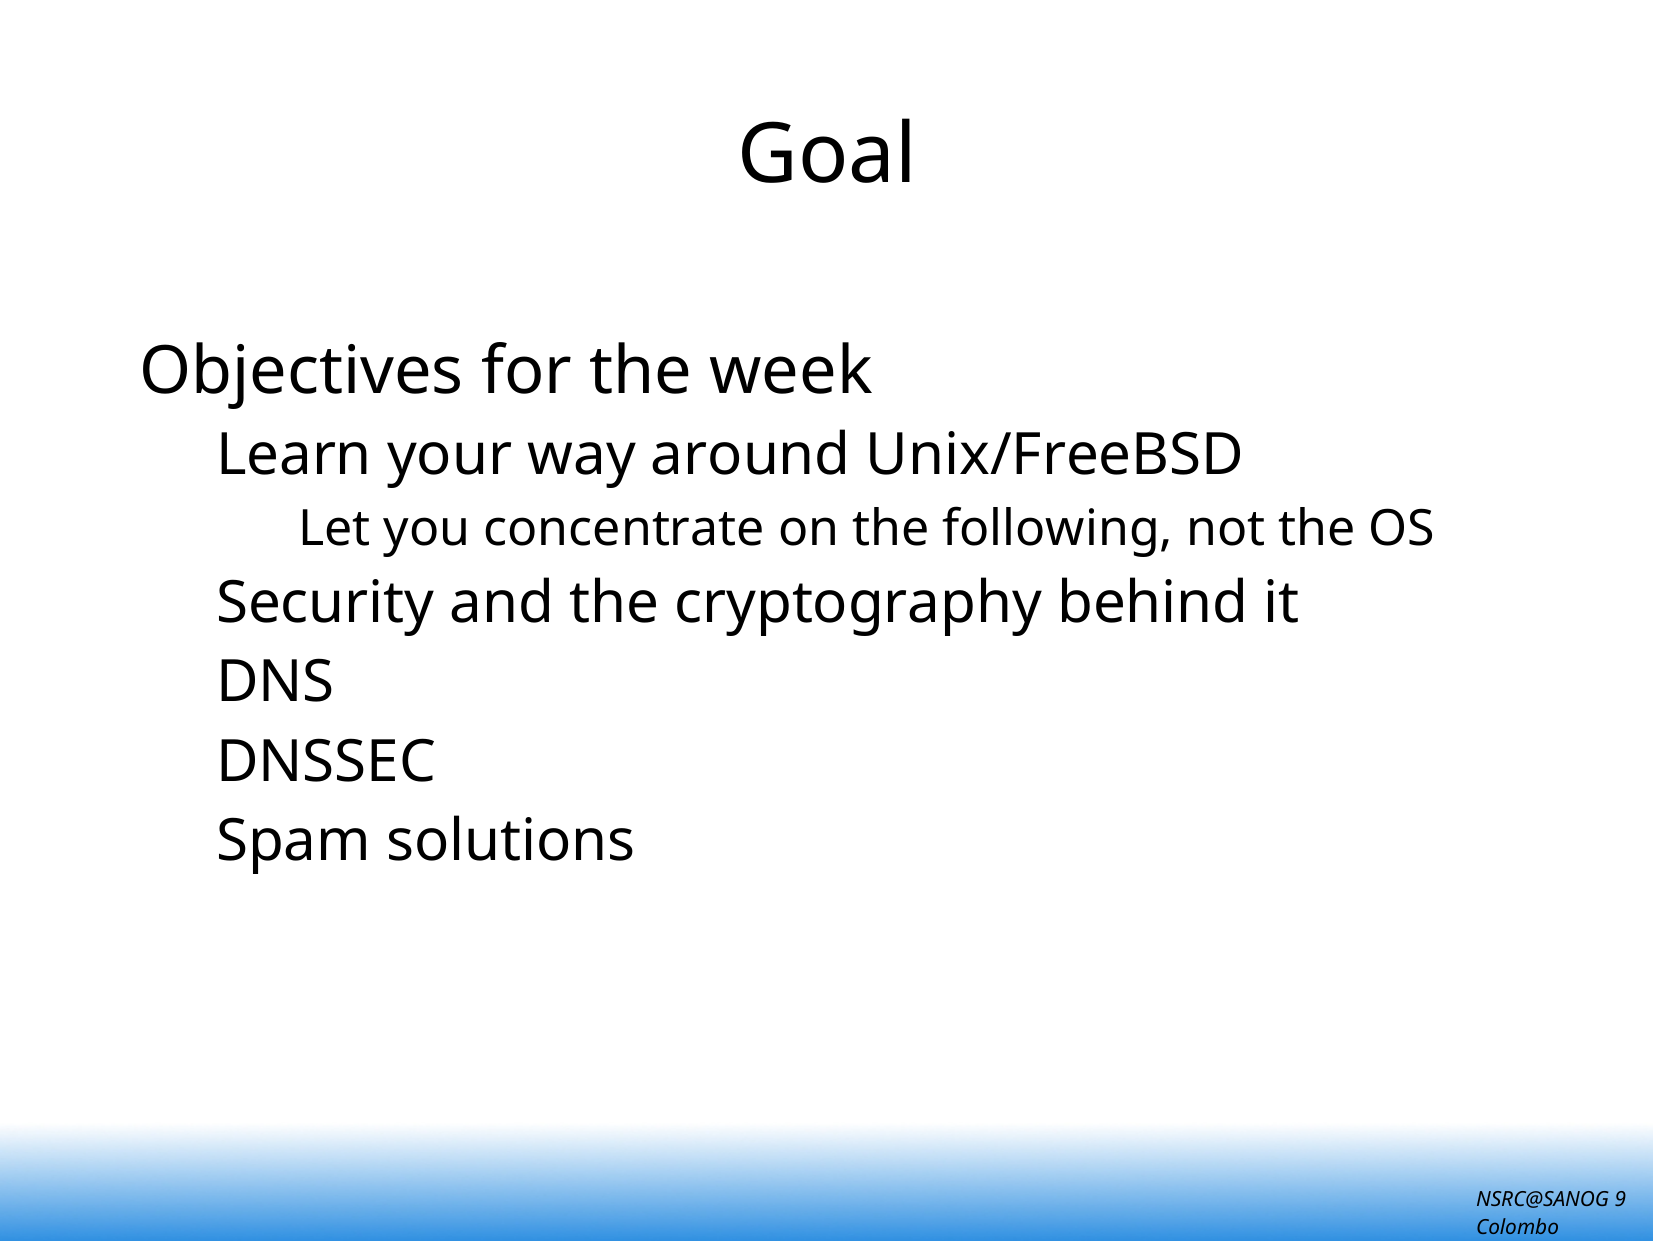

# Goal
Objectives for the week
Learn your way around Unix/FreeBSD
Let you concentrate on the following, not the OS
Security and the cryptography behind it
DNS
DNSSEC
Spam solutions